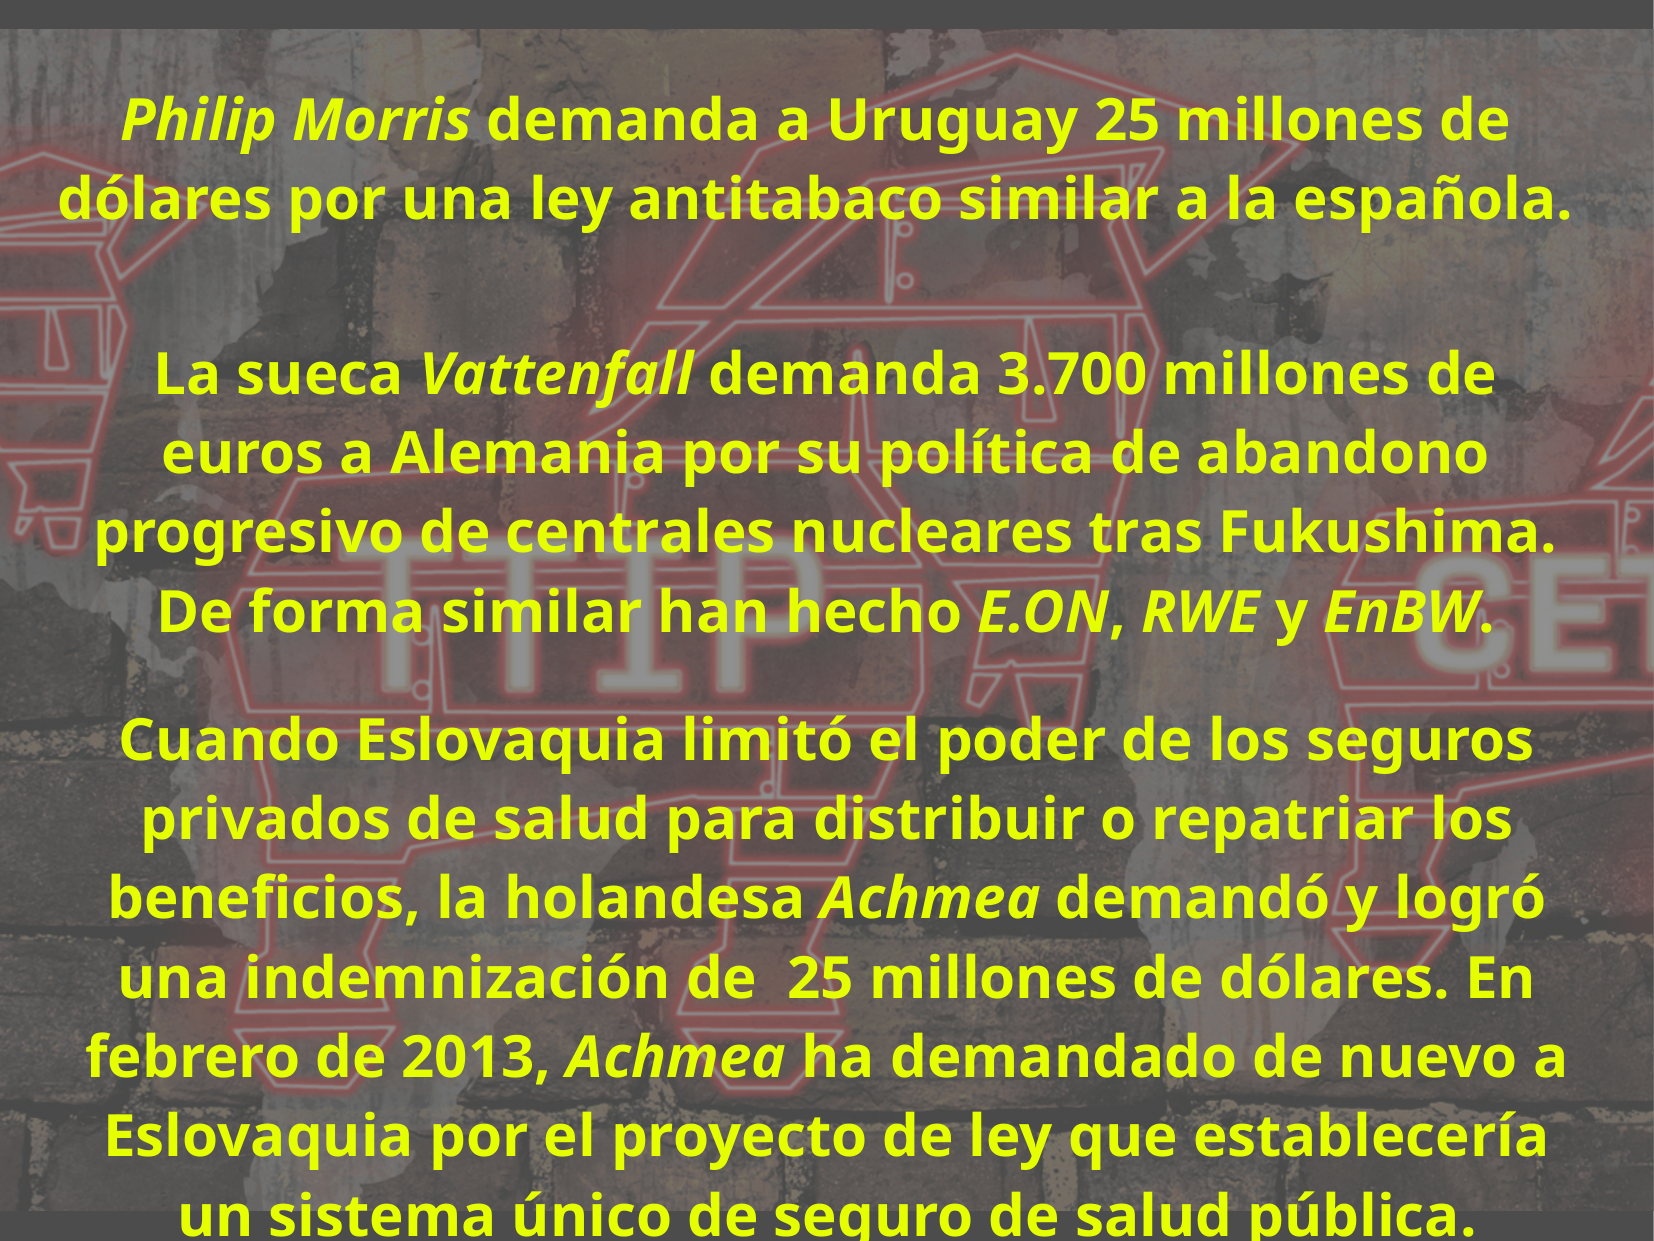

# Philip Morris demanda a Uruguay 25 millones de dólares por una ley antitabaco similar a la española.
La sueca Vattenfall demanda 3.700 millones de euros a Alemania por su política de abandono progresivo de centrales nucleares tras Fukushima. De forma similar han hecho E.ON, RWE y EnBW.
Cuando Eslovaquia limitó el poder de los seguros privados de salud para distribuir o repatriar los beneficios, la holandesa Achmea demandó y logró una indemnización de 25 millones de dólares. En febrero de 2013, Achmea ha demandado de nuevo a Eslovaquia por el proyecto de ley que establecería un sistema único de seguro de salud pública.